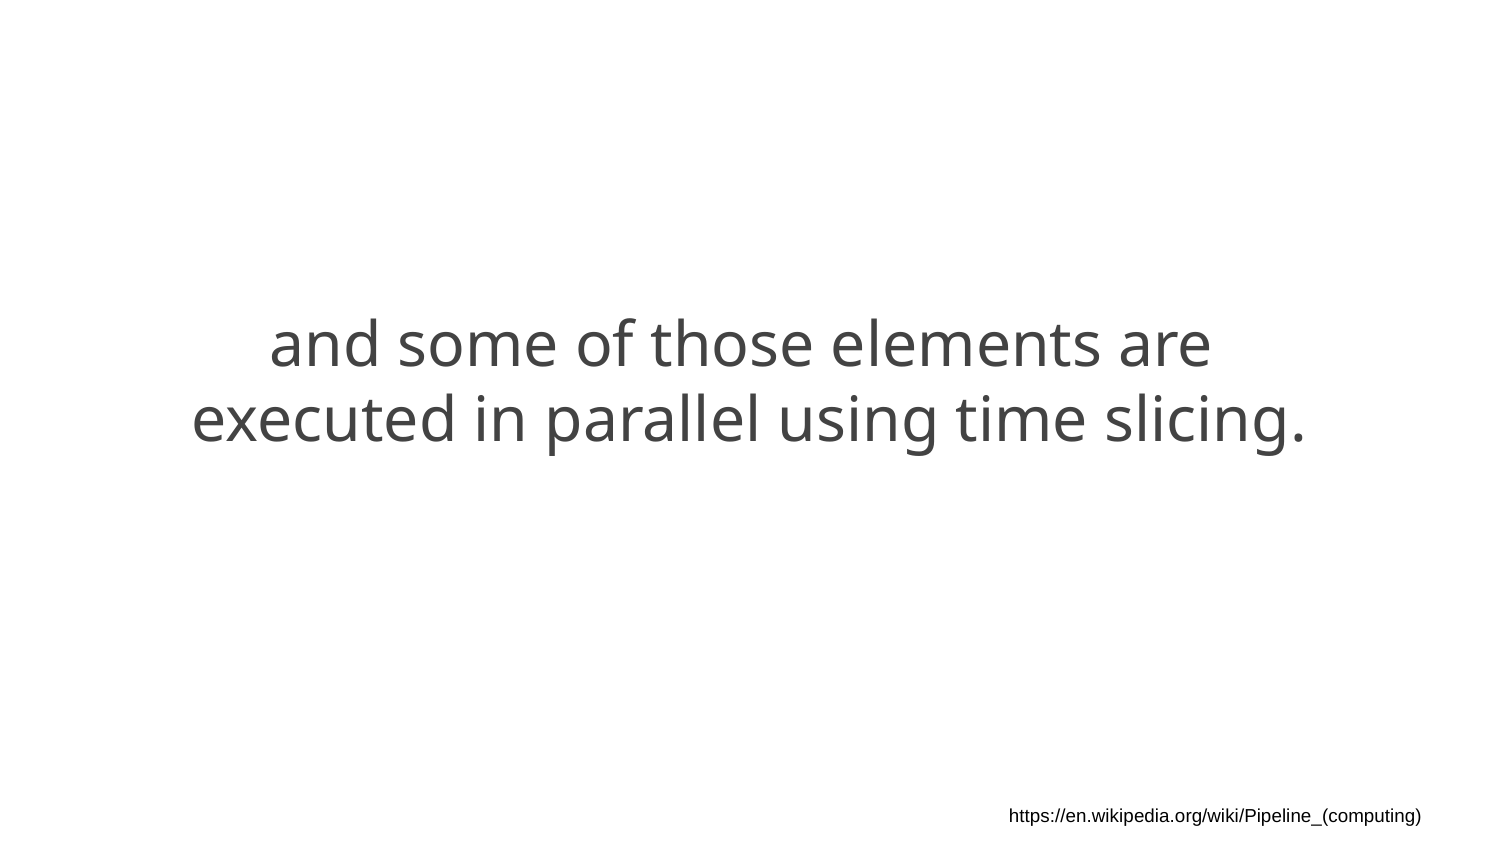

and some of those elements are
executed in parallel using time slicing.
https://en.wikipedia.org/wiki/Pipeline_(computing)